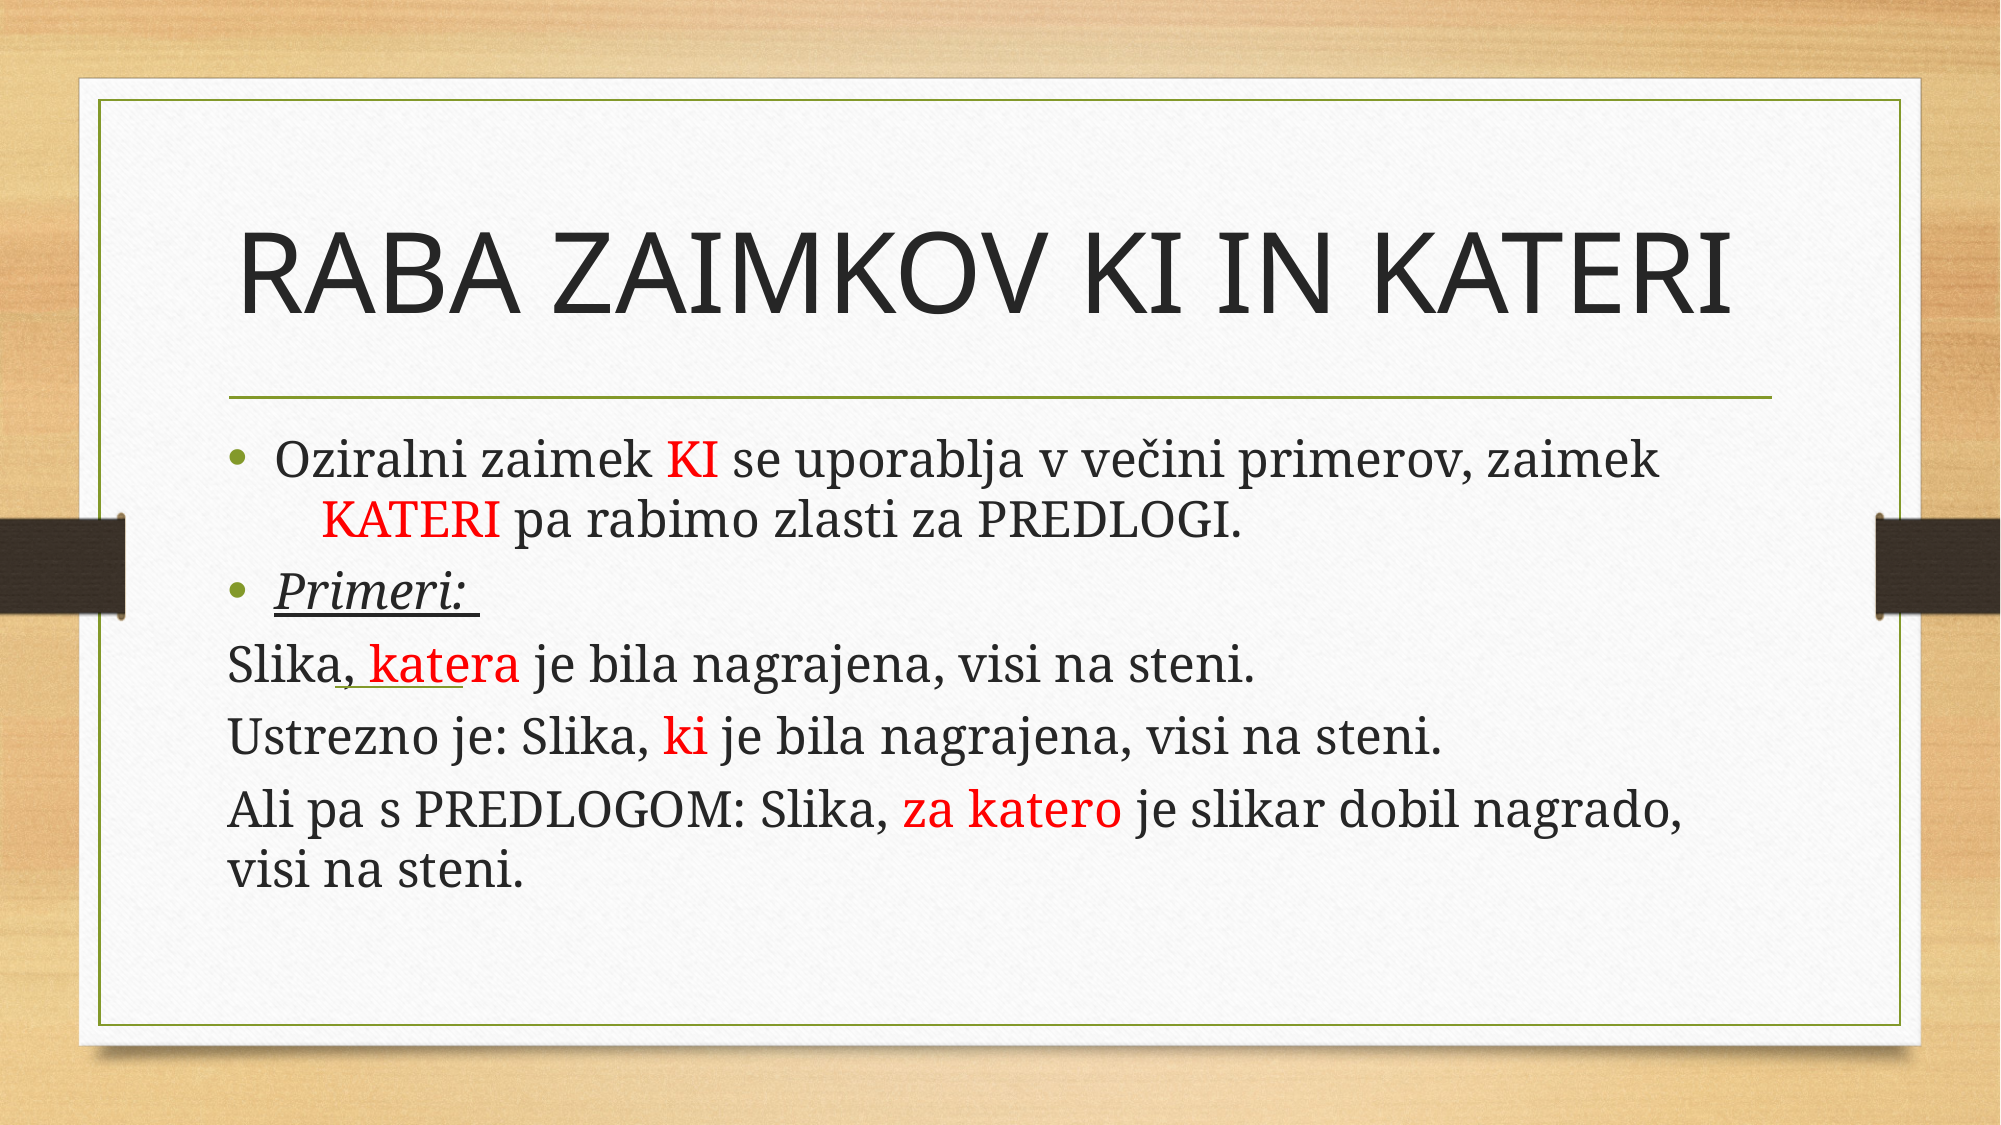

# RABA ZAIMKOV KI IN KATERI
Oziralni zaimek KI se uporablja v večini primerov, zaimek KATERI pa rabimo zlasti za PREDLOGI.
Primeri:
Slika, katera je bila nagrajena, visi na steni.
Ustrezno je: Slika, ki je bila nagrajena, visi na steni.
Ali pa s PREDLOGOM: Slika, za katero je slikar dobil nagrado, visi na steni.